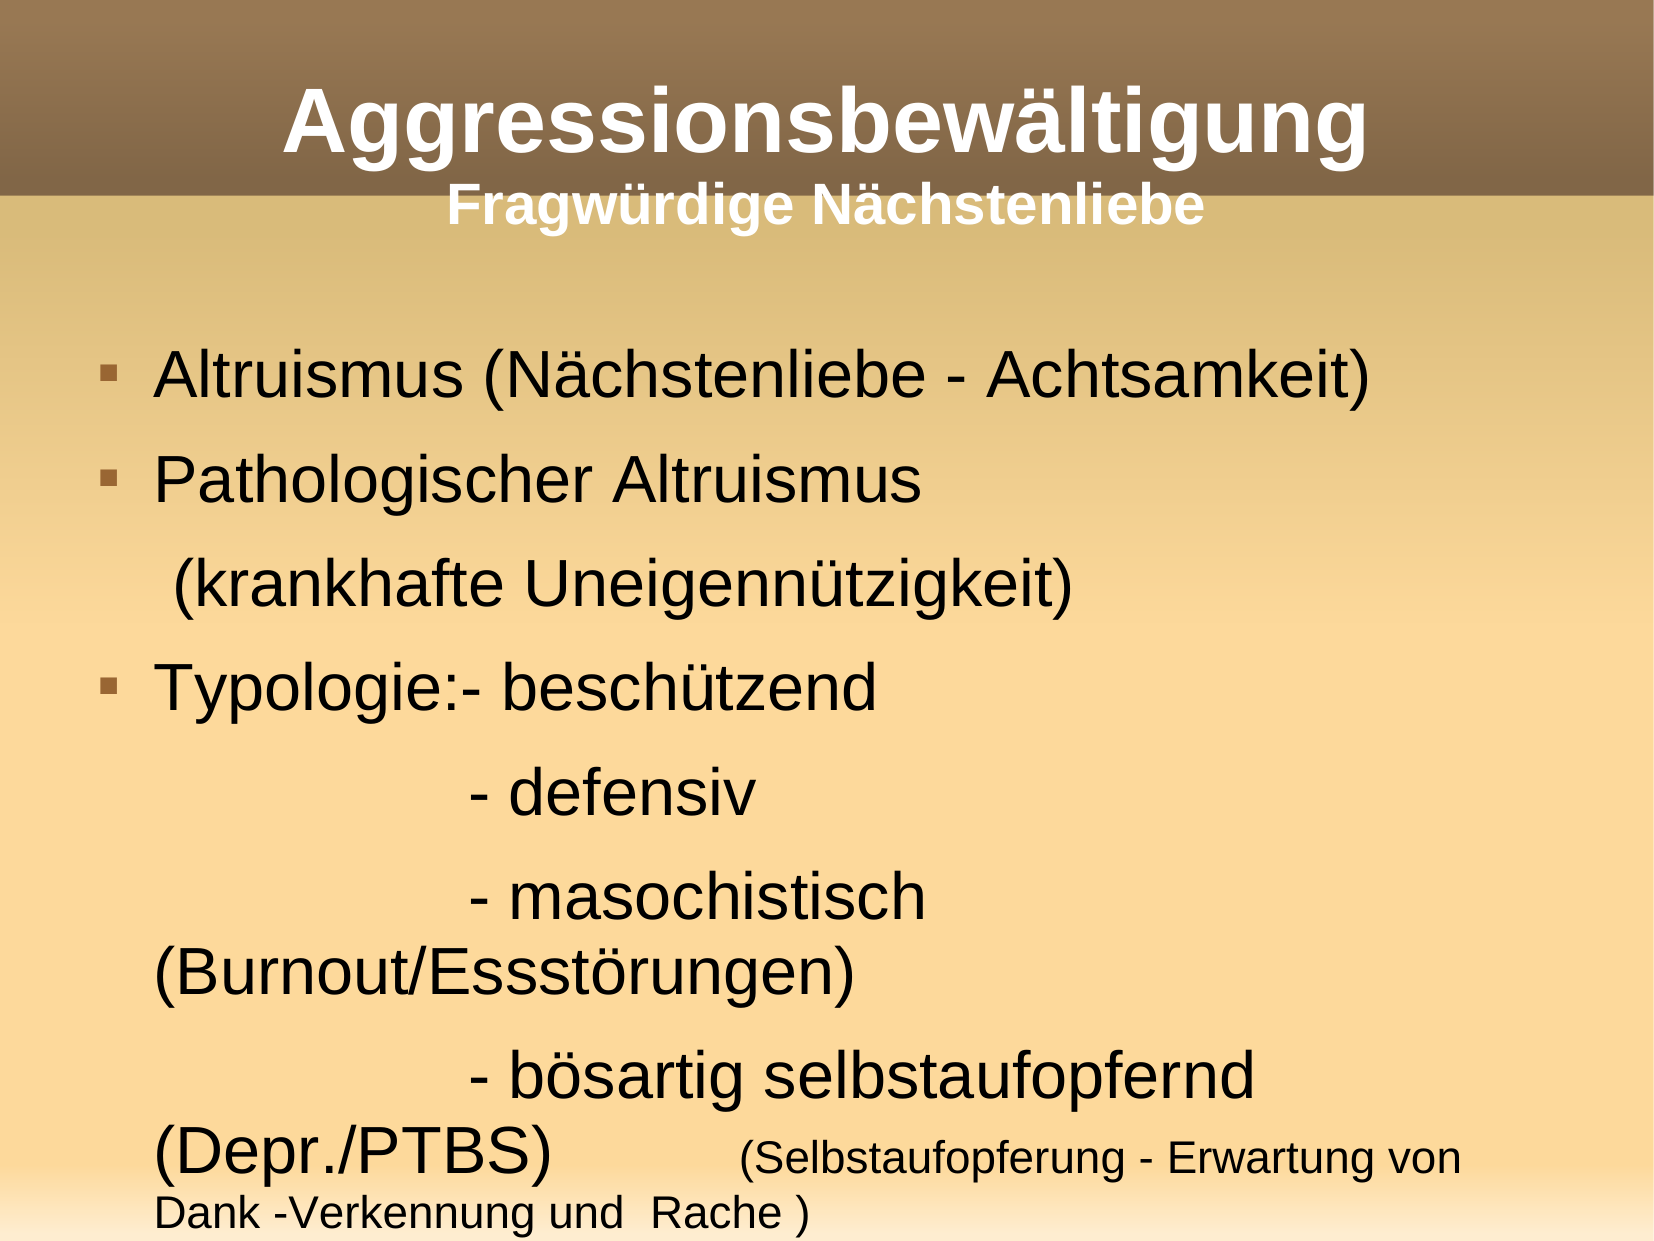

# Aggressionsbewältigung Fragwürdige Nächstenliebe
Altruismus (Nächstenliebe - Achtsamkeit)
Pathologischer Altruismus
 (krankhafte Uneigennützigkeit)
Typologie:- beschützend
 - defensiv
 - masochistisch (Burnout/Essstörungen)
 - bösartig selbstaufopfernd (Depr./PTBS) (Selbstaufopferung - Erwartung von Dank -Verkennung und Rache )